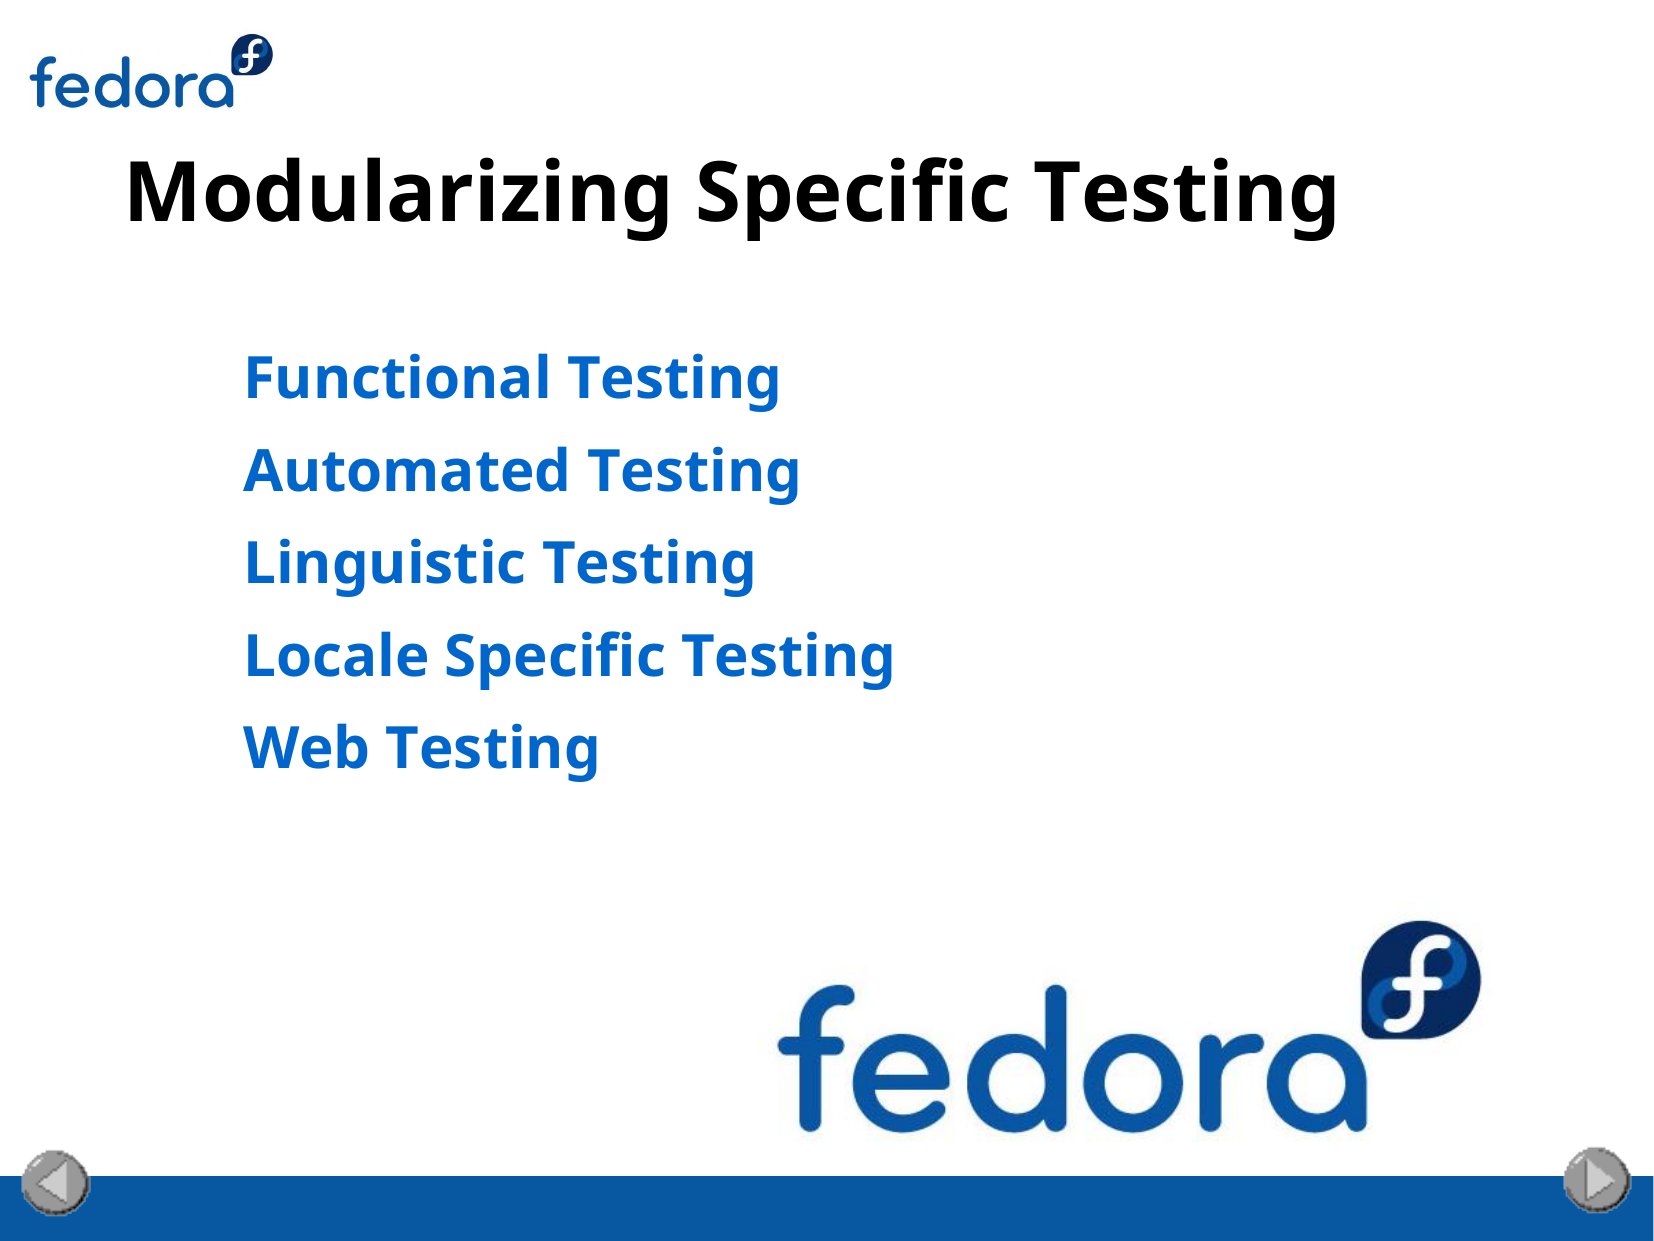

# Modularizing Specific Testing
Functional Testing
Automated Testing
Linguistic Testing
Locale Specific Testing
Web Testing